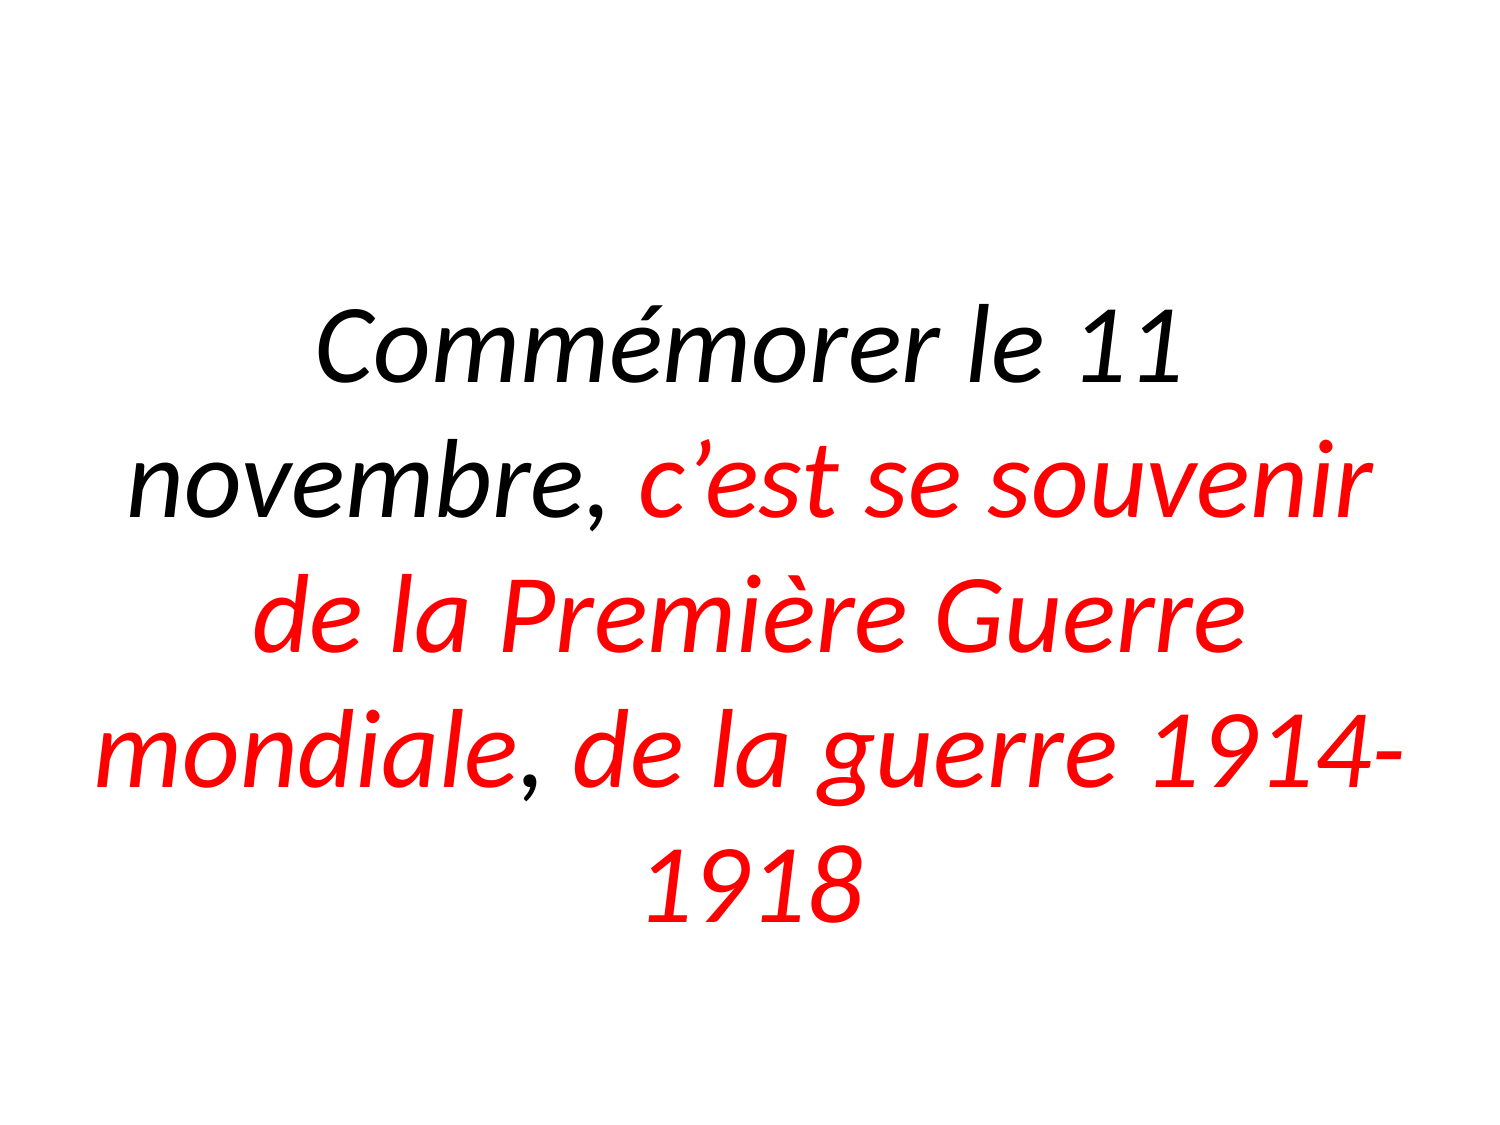

#
Commémorer le 11 novembre, c’est se souvenir de la Première Guerre mondiale, de la guerre 1914-1918